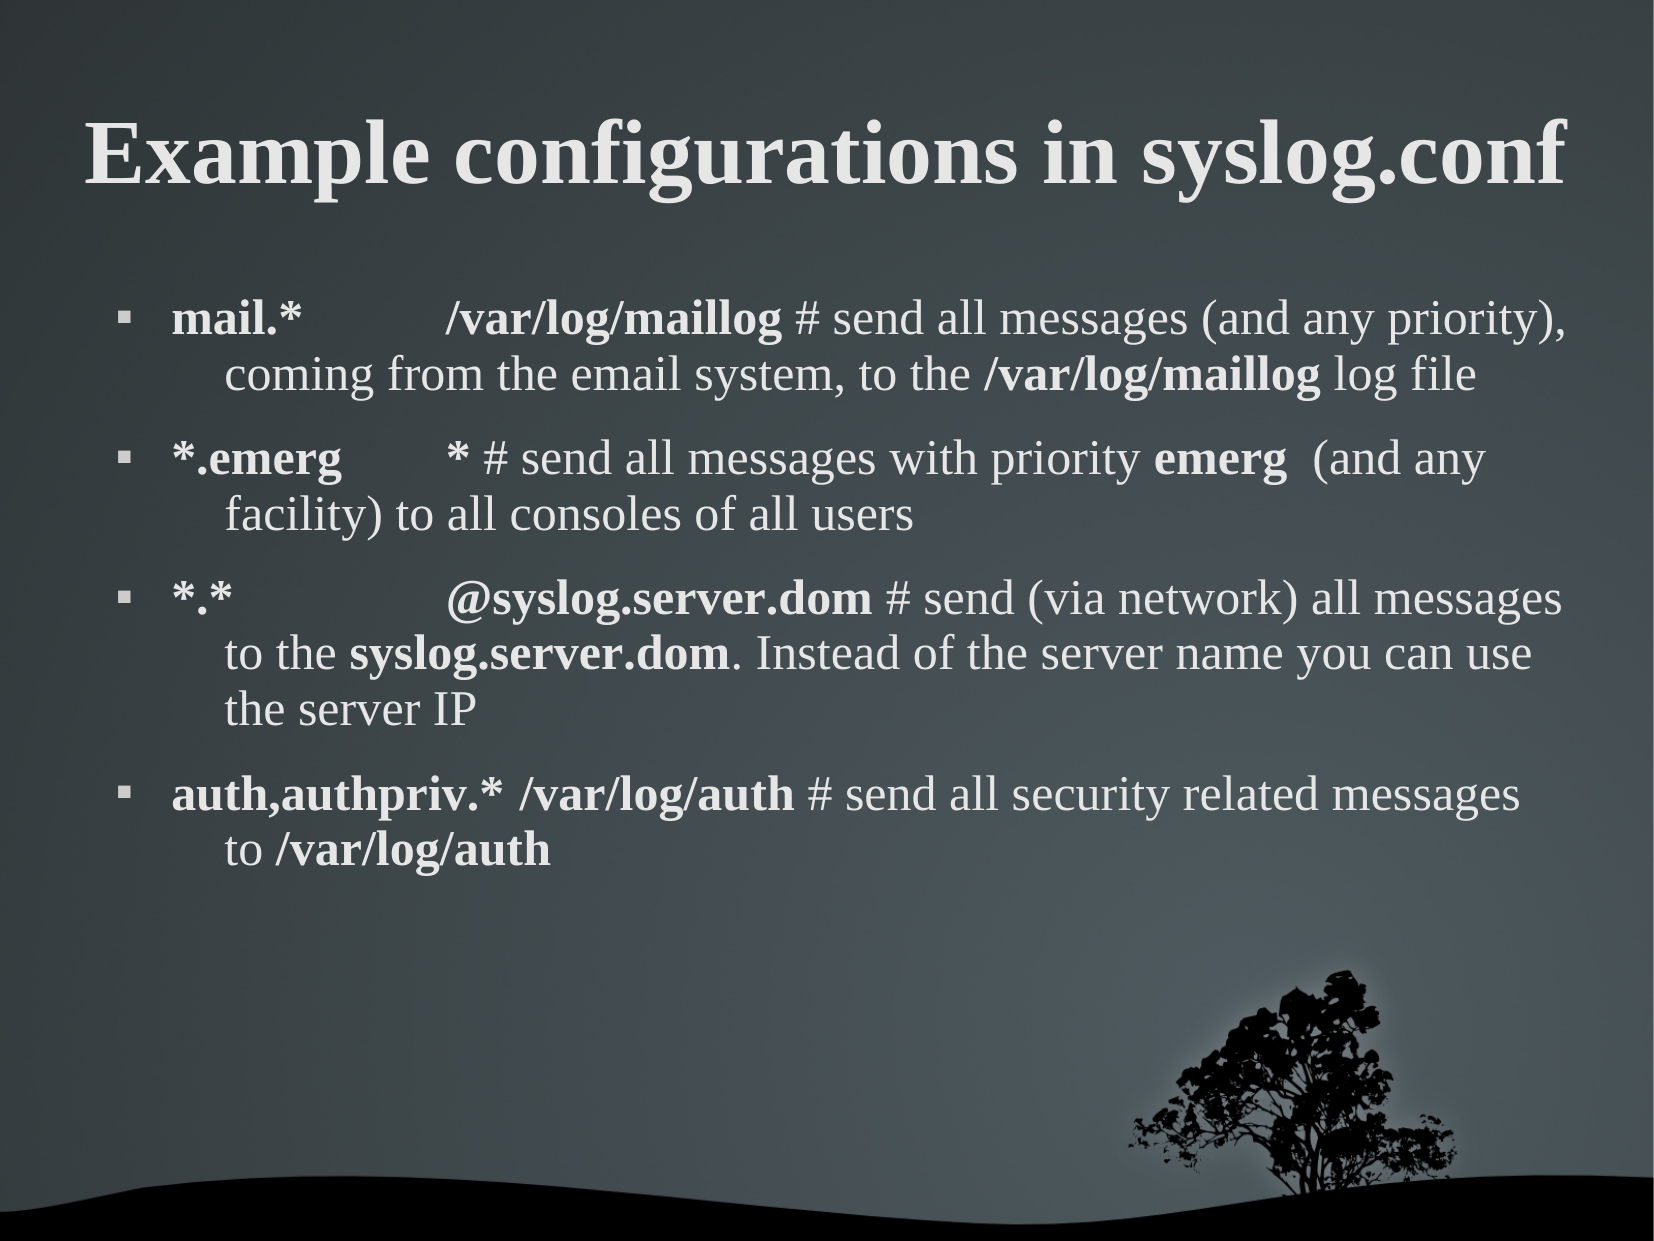

# Example configurations in syslog.conf
mail.*		/var/log/maillog # send all messages (and any priority), coming from the email system, to the /var/log/maillog log file
*.emerg		* # send all messages with priority emerg (and any facility) to all consoles of all users
*.* 			@syslog.server.dom # send (via network) all messages to the syslog.server.dom. Instead of the server name you can use the server IP
auth,authpriv.*	/var/log/auth # send all security related messages to /var/log/auth